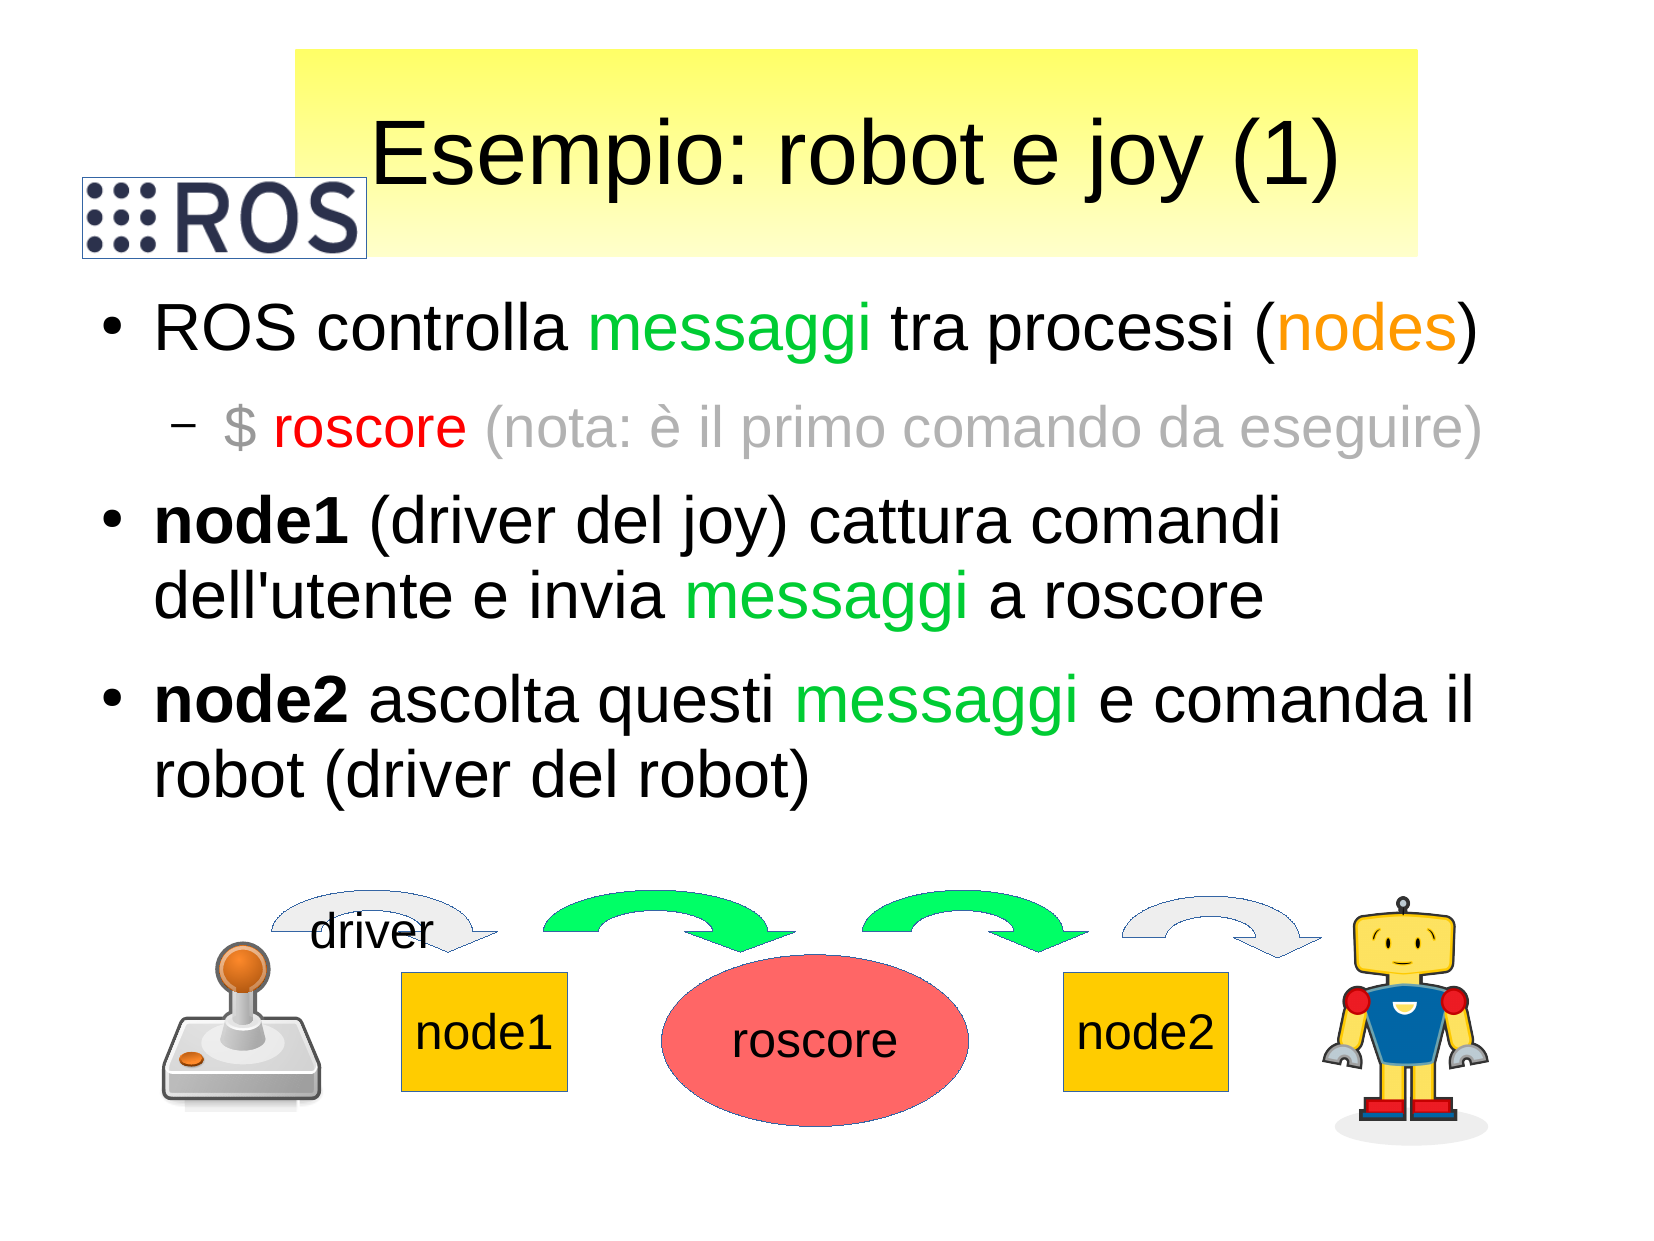

# Esempio: robot e joy (1)
ROS controlla messaggi tra processi (nodes)
$ roscore (nota: è il primo comando da eseguire)
node1 (driver del joy) cattura comandi dell'utente e invia messaggi a roscore
node2 ascolta questi messaggi e comanda il robot (driver del robot)
driver
roscore
node1
node2